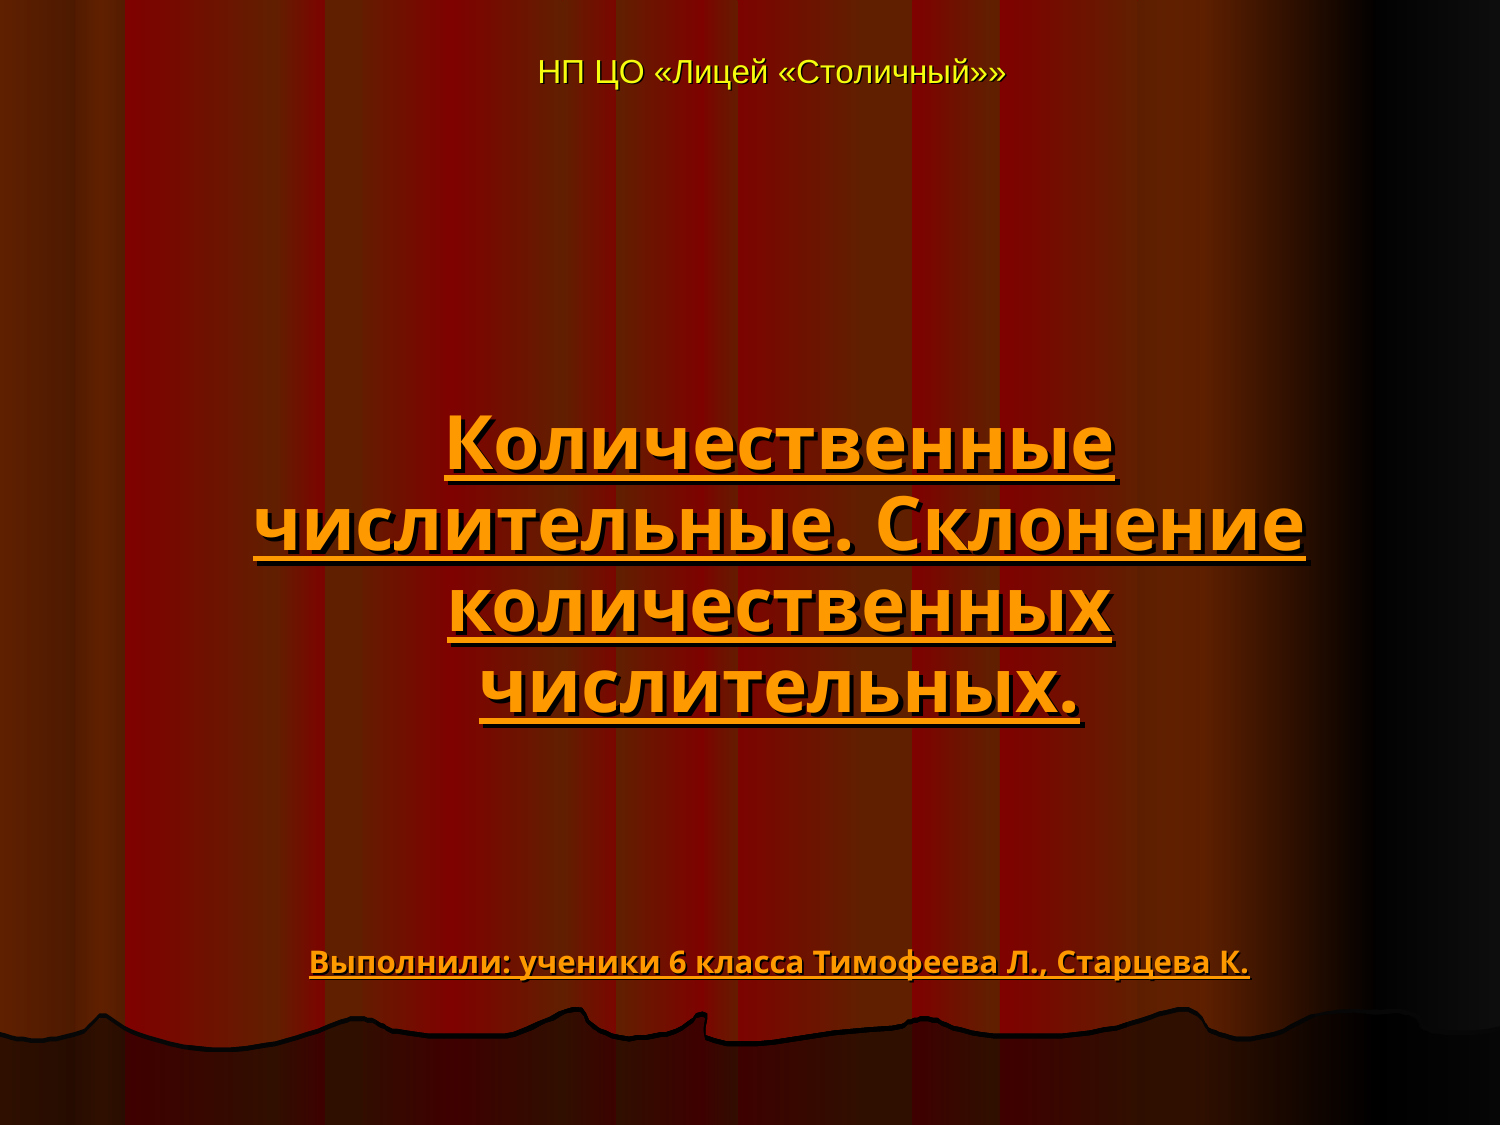

НП ЦО «Лицей «Столичный»»
#
Количественные числительные. Склонение количественных числительных.
Выполнили: ученики 6 класса Тимофеева Л., Старцева К.